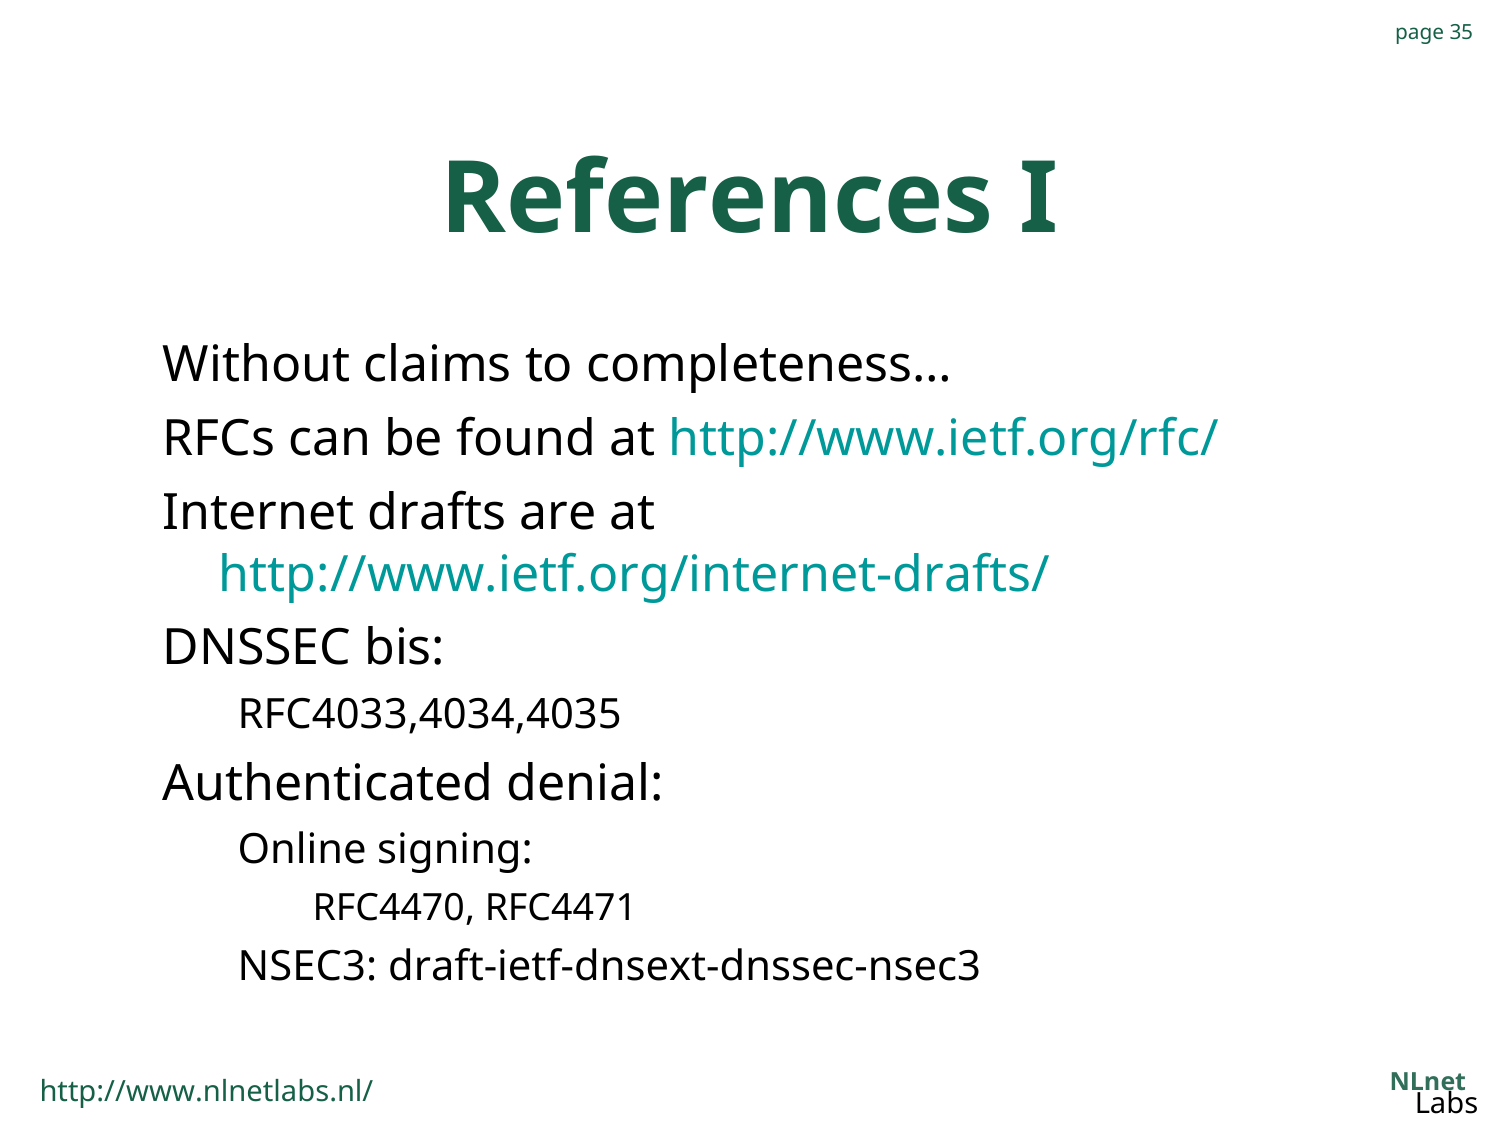

# References I
Without claims to completeness…
RFCs can be found at http://www.ietf.org/rfc/
Internet drafts are at http://www.ietf.org/internet-drafts/
DNSSEC bis:
RFC4033,4034,4035
Authenticated denial:
Online signing:
RFC4470, RFC4471
NSEC3: draft-ietf-dnsext-dnssec-nsec3